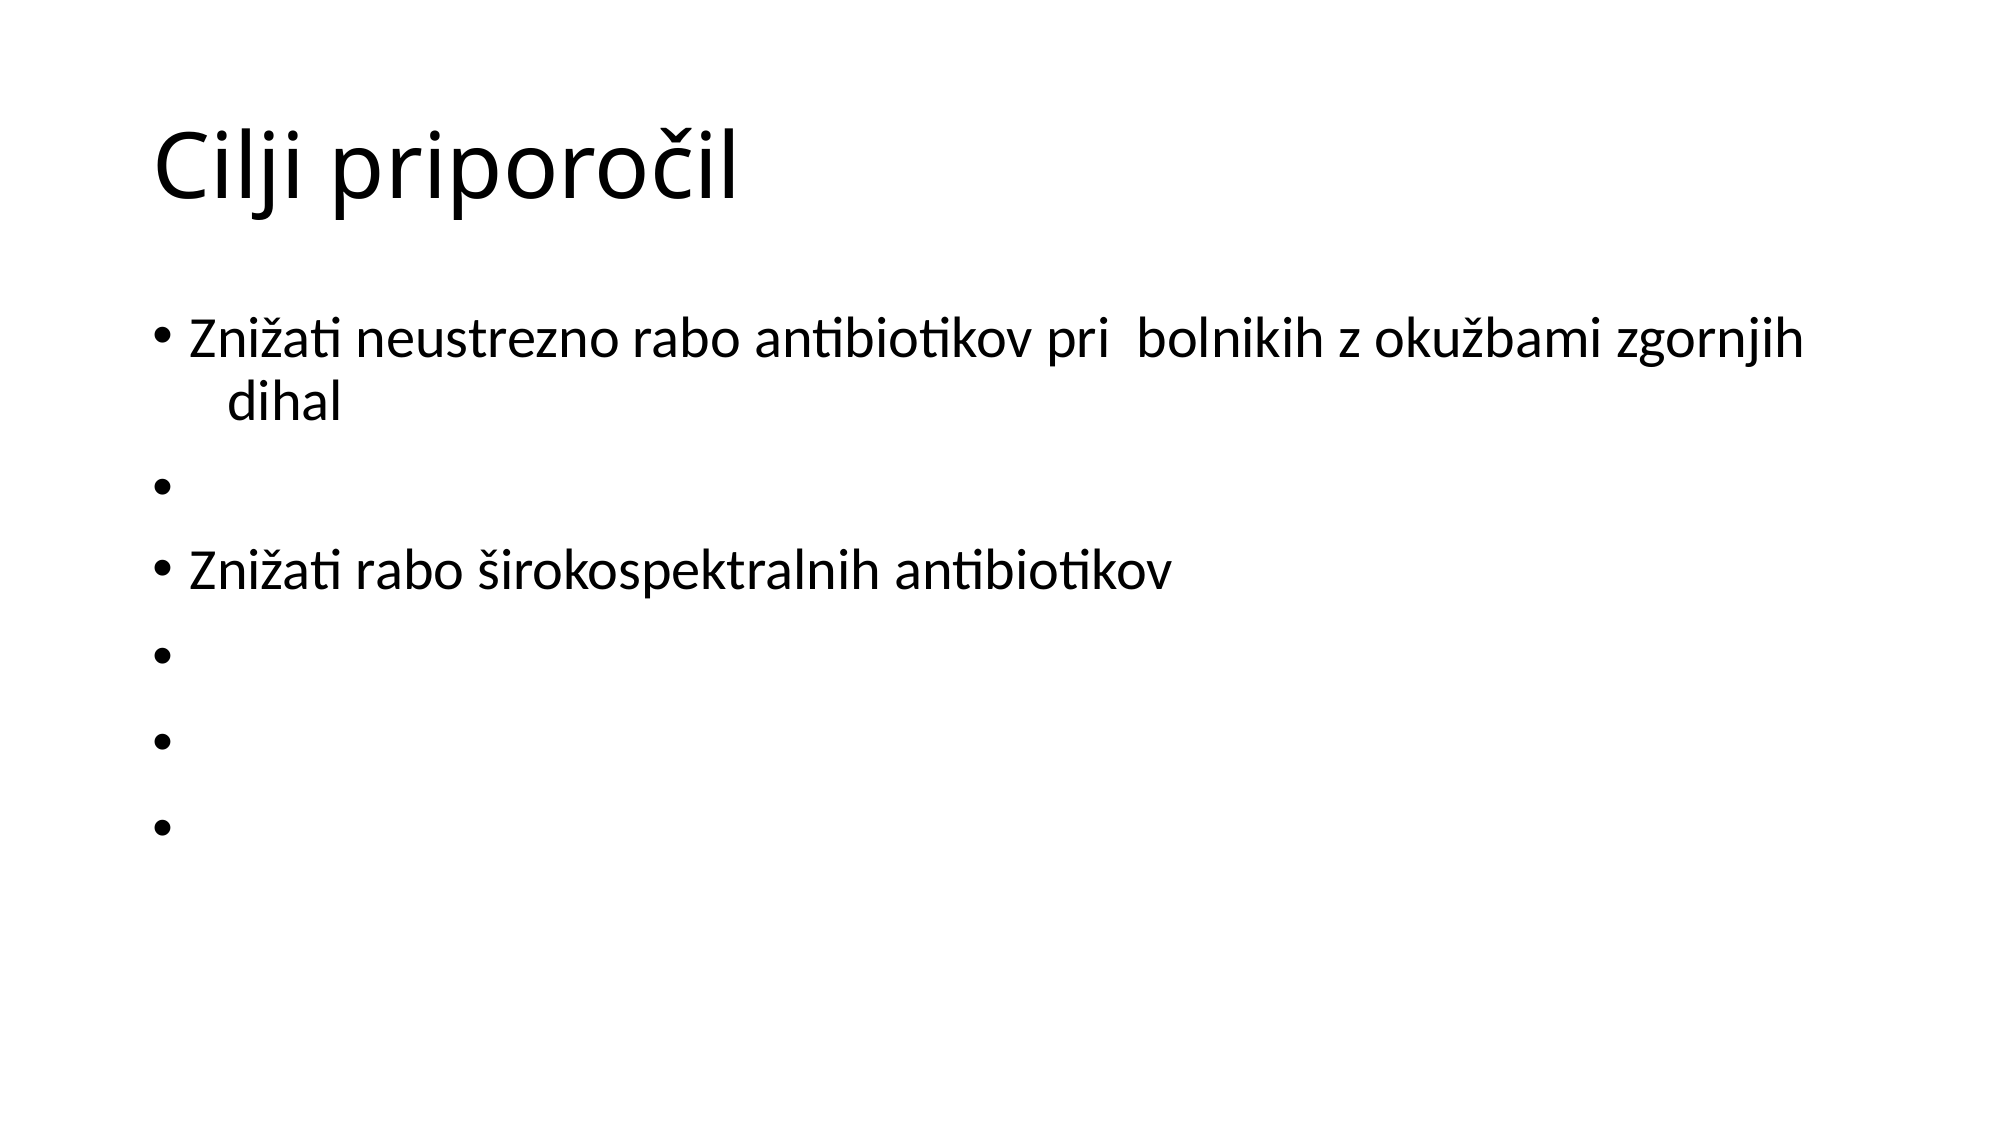

# Cilji priporočil
Znižati neustrezno rabo antibiotikov pri bolnikih z okužbami zgornjih dihal
Znižati rabo širokospektralnih antibiotikov